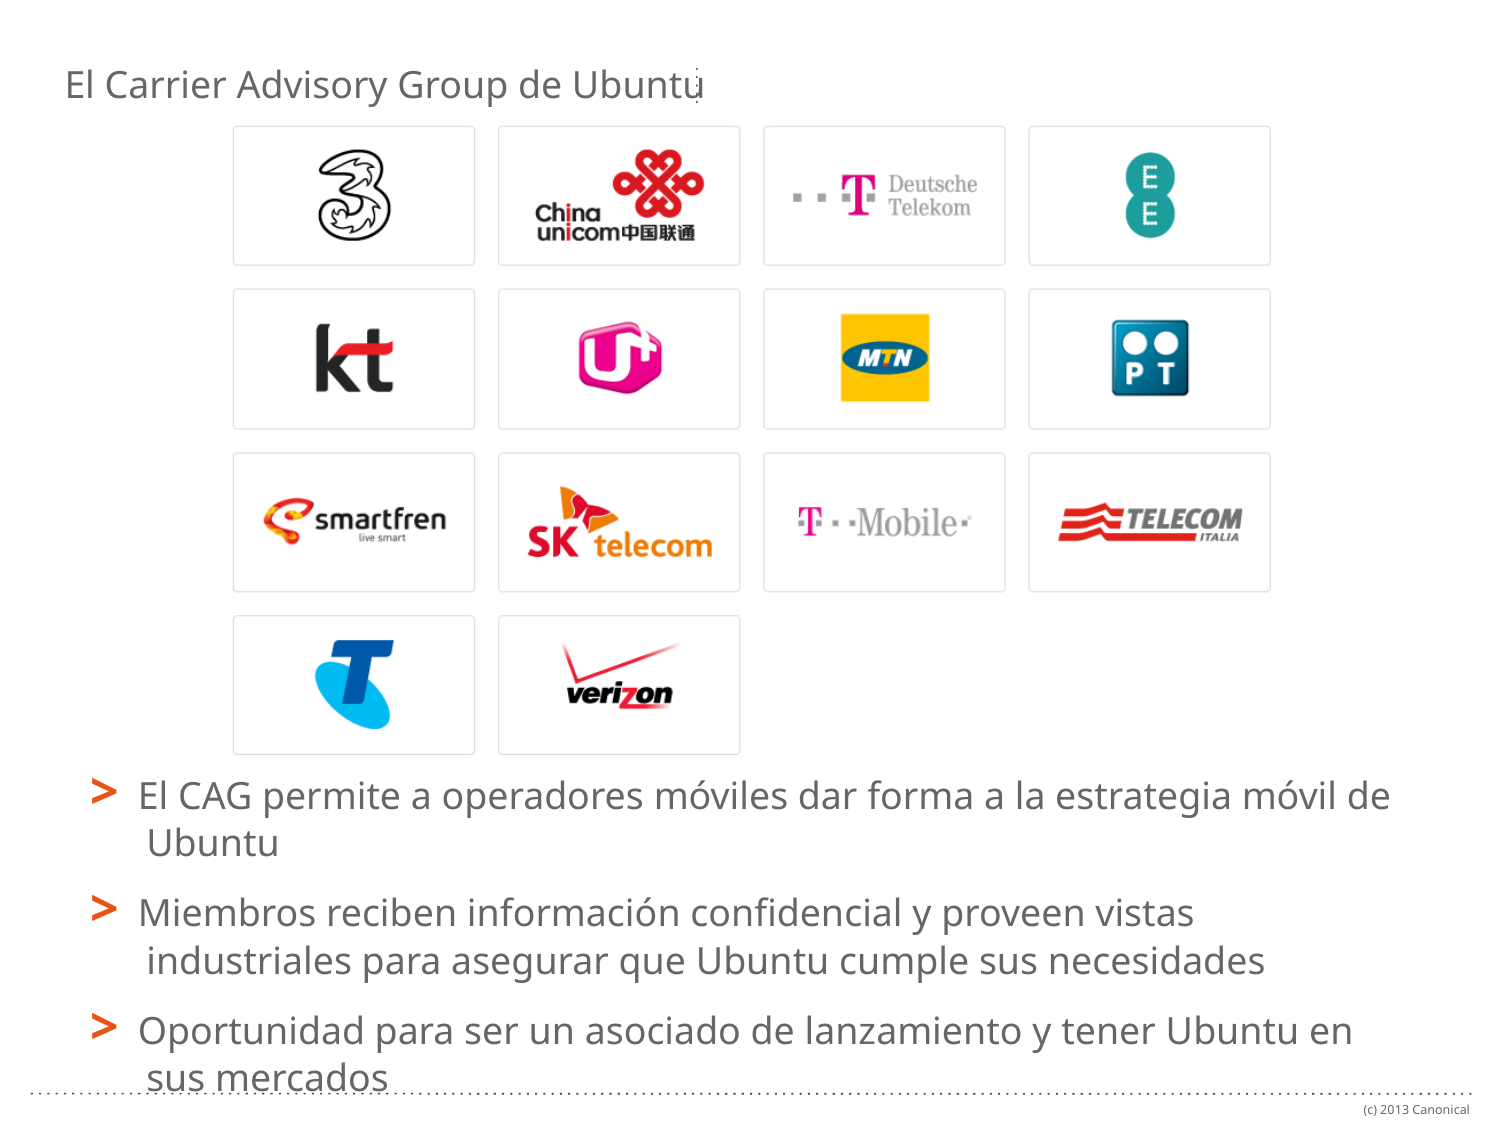

El Carrier Advisory Group de Ubuntu
# > El CAG permite a operadores móviles dar forma a la estrategia móvil de Ubuntu
> Miembros reciben información confidencial y proveen vistas industriales para asegurar que Ubuntu cumple sus necesidades
> Oportunidad para ser un asociado de lanzamiento y tener Ubuntu en sus mercados
(c) 2013 Canonical